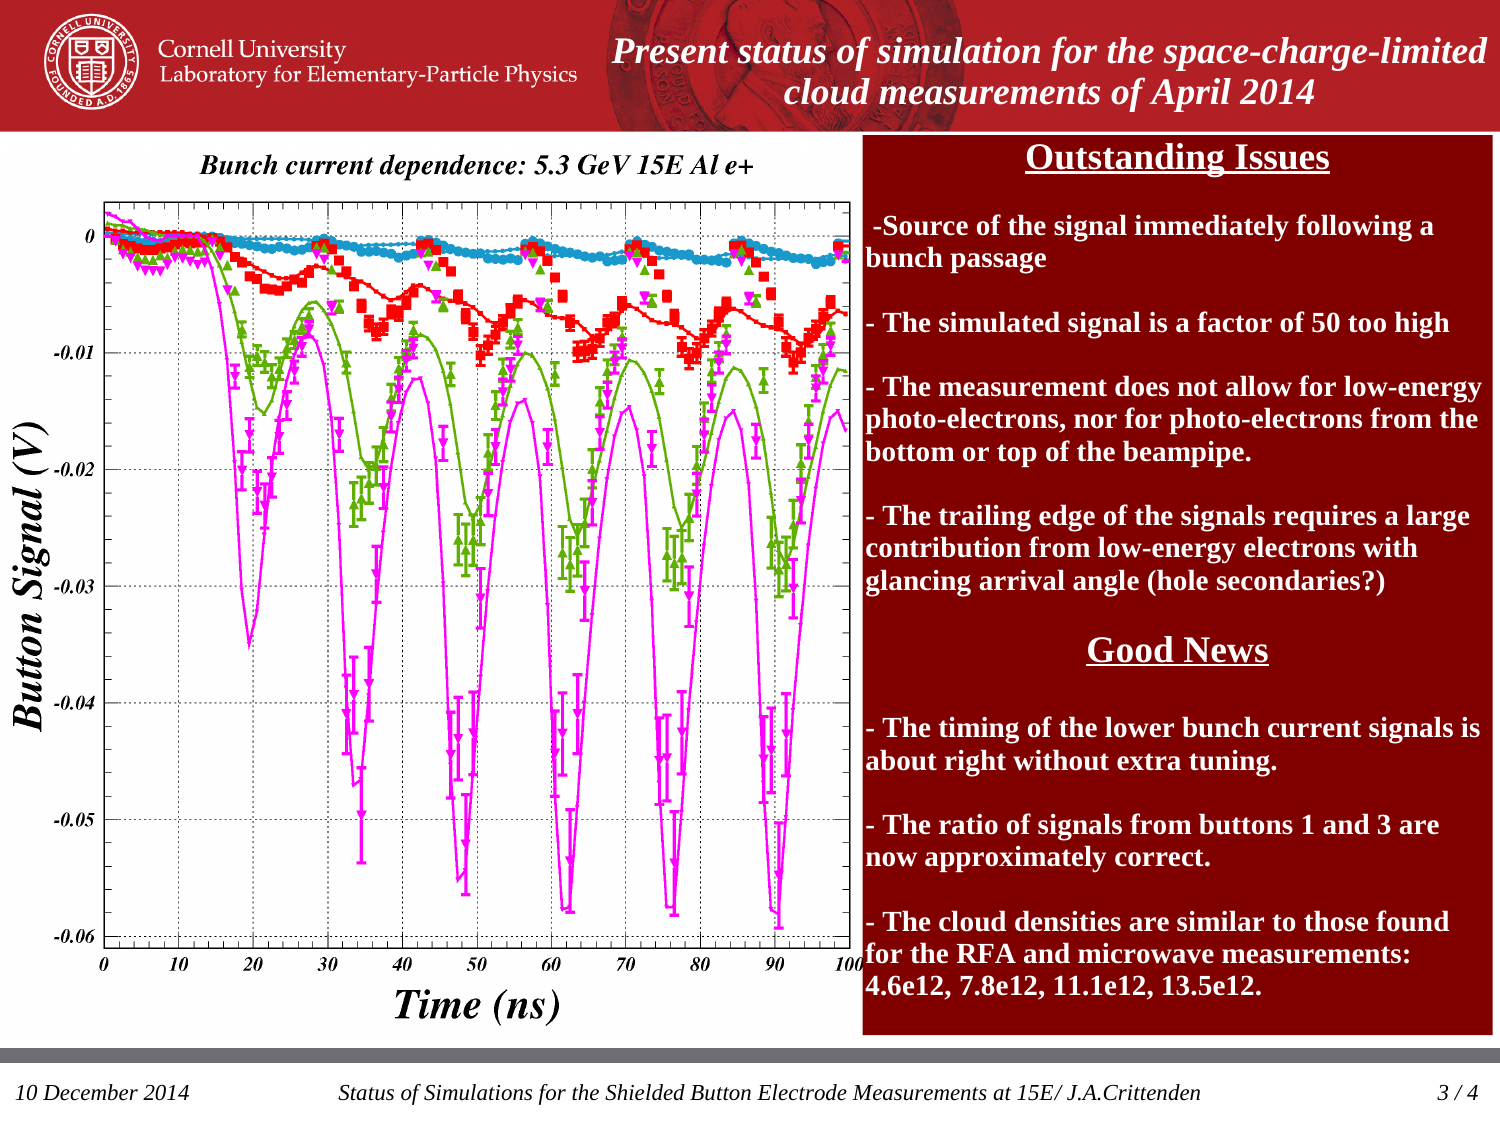

# Present status of simulation for the space-charge-limited cloud measurements of April 2014
Outstanding Issues
 -Source of the signal immediately following a bunch passage
- The simulated signal is a factor of 50 too high
- The measurement does not allow for low-energy photo-electrons, nor for photo-electrons from the bottom or top of the beampipe.
- The trailing edge of the signals requires a large contribution from low-energy electrons with glancing arrival angle (hole secondaries?)
Good News
- The timing of the lower bunch current signals is about right without extra tuning.
- The ratio of signals from buttons 1 and 3 are now approximately correct.
- The cloud densities are similar to those found for the RFA and microwave measurements:
4.6e12, 7.8e12, 11.1e12, 13.5e12.